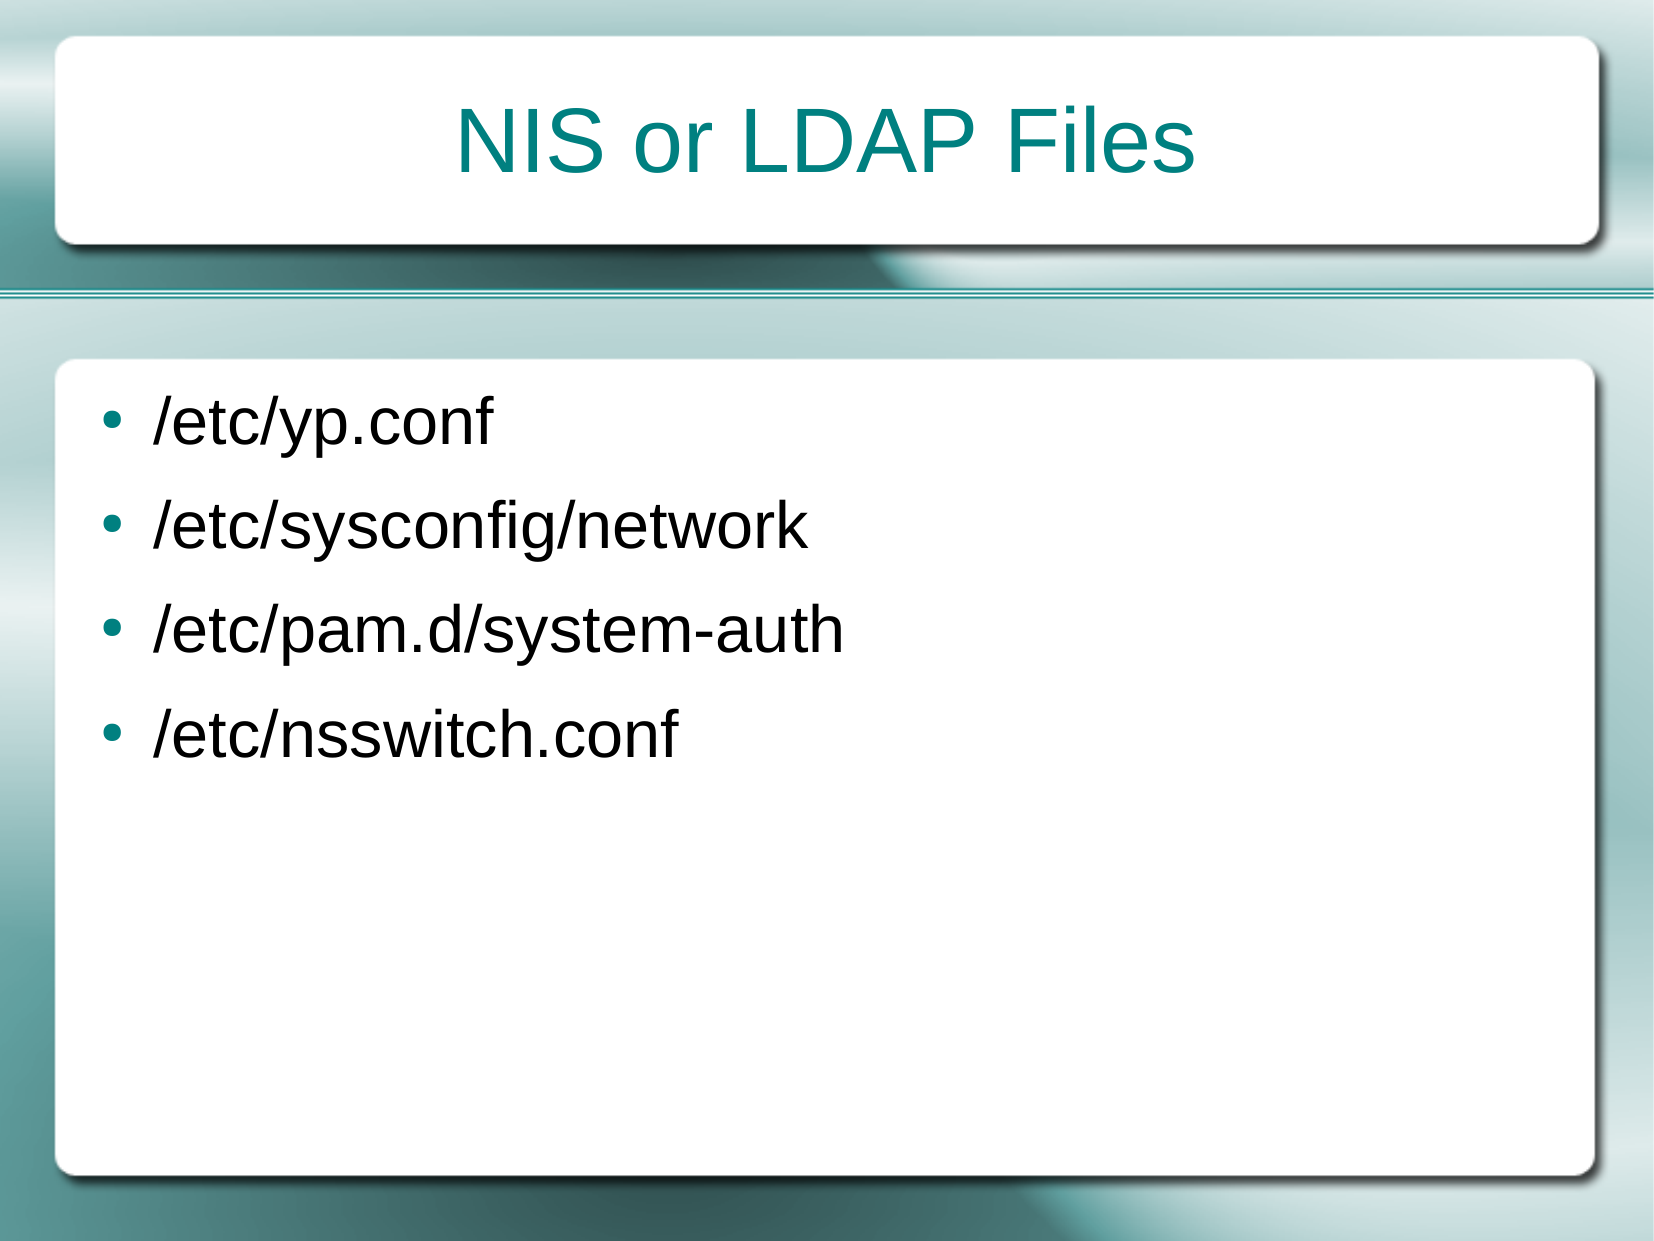

# NIS or LDAP Files
/etc/yp.conf
/etc/sysconfig/network
/etc/pam.d/system-auth
/etc/nsswitch.conf